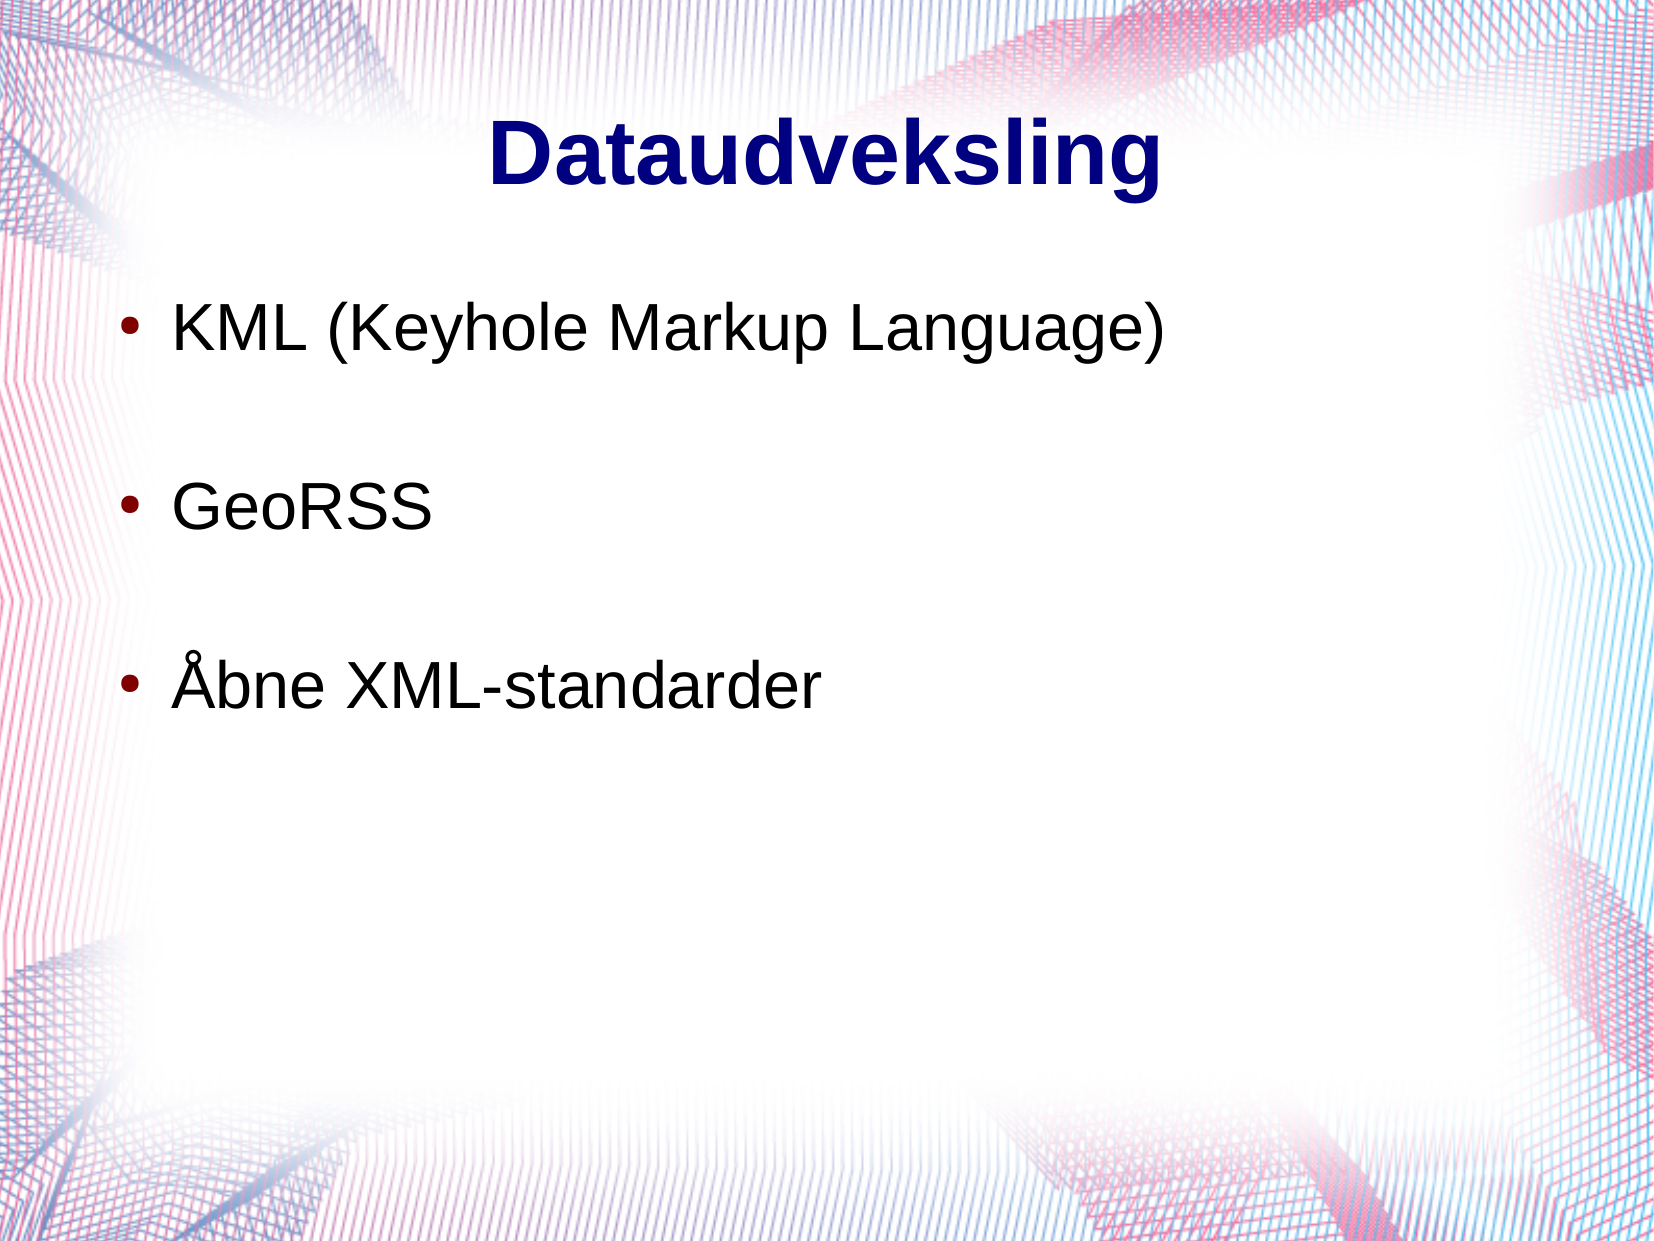

# Dataudveksling
KML (Keyhole Markup Language)
GeoRSS
Åbne XML-standarder